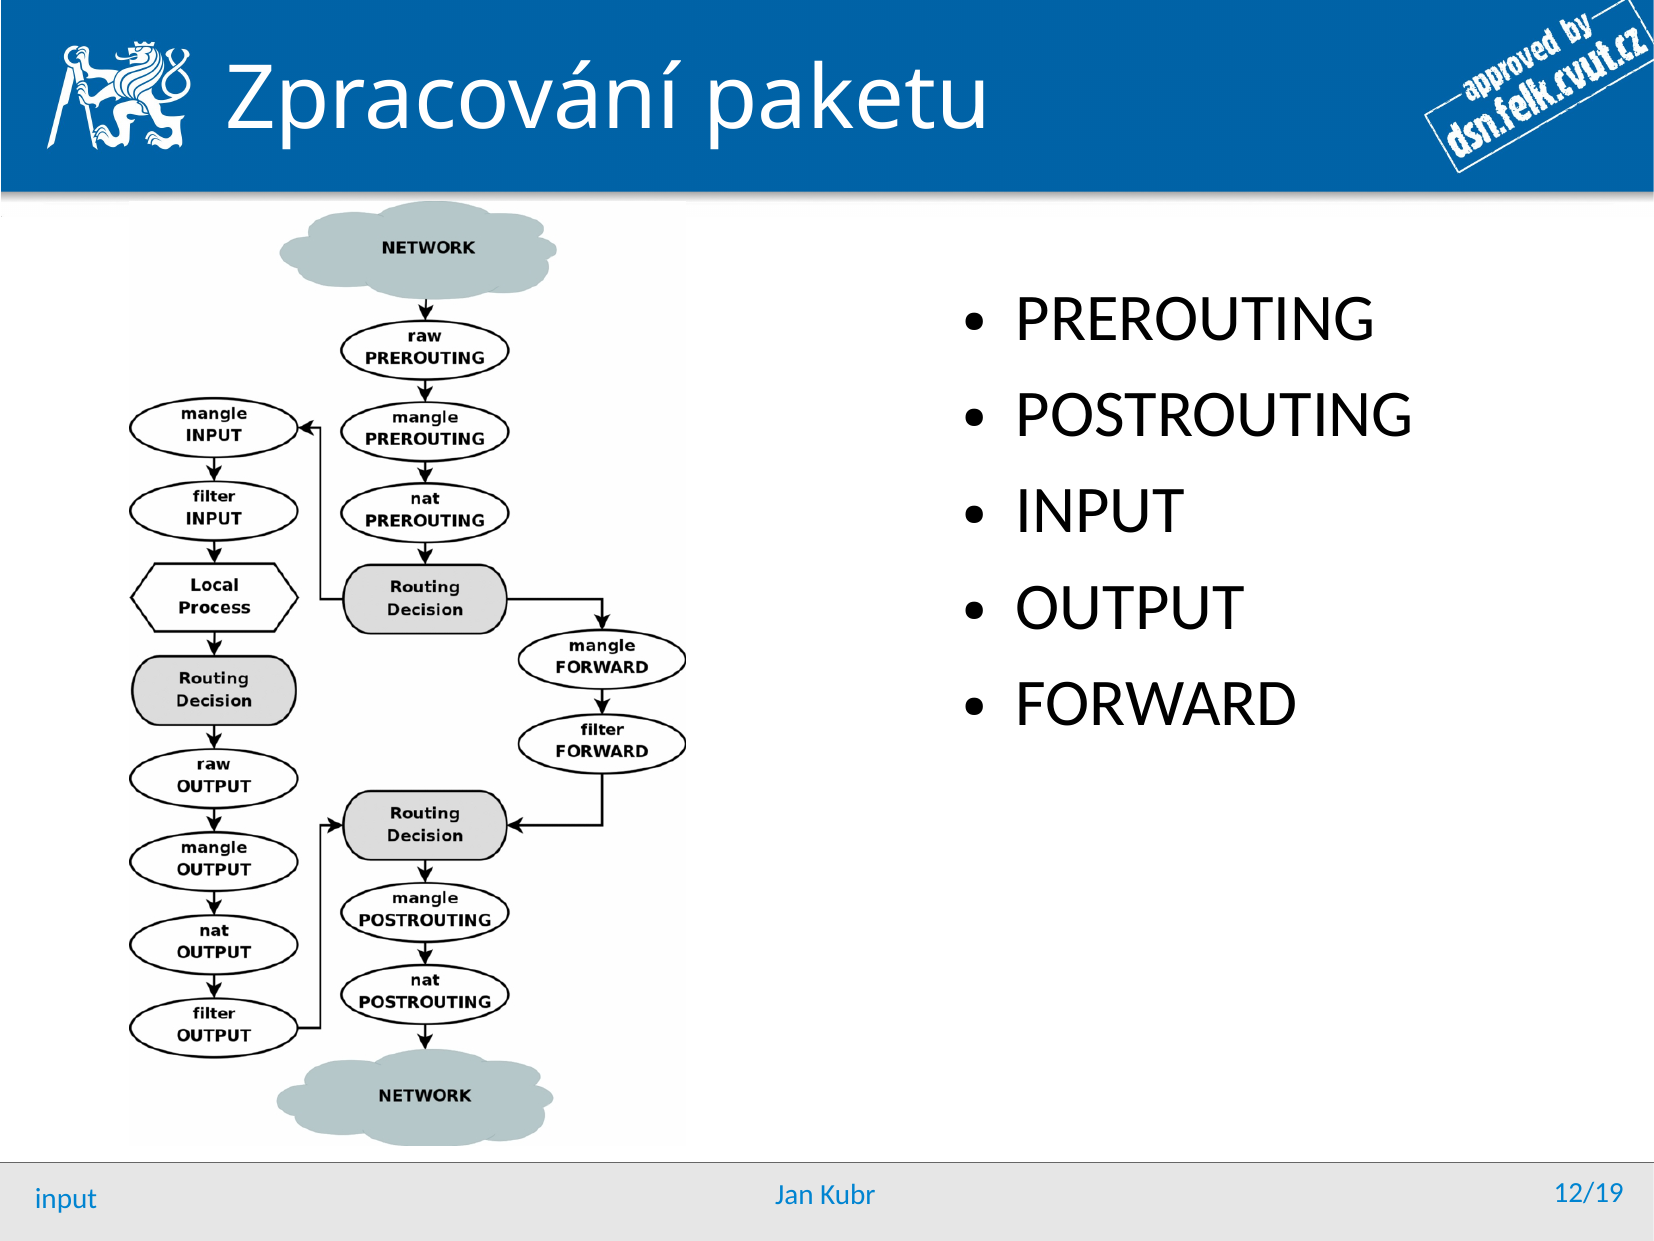

# Zpracování paketu
PREROUTING
POSTROUTING
INPUT
OUTPUT
FORWARD
12
Jan Kubr
02/2006